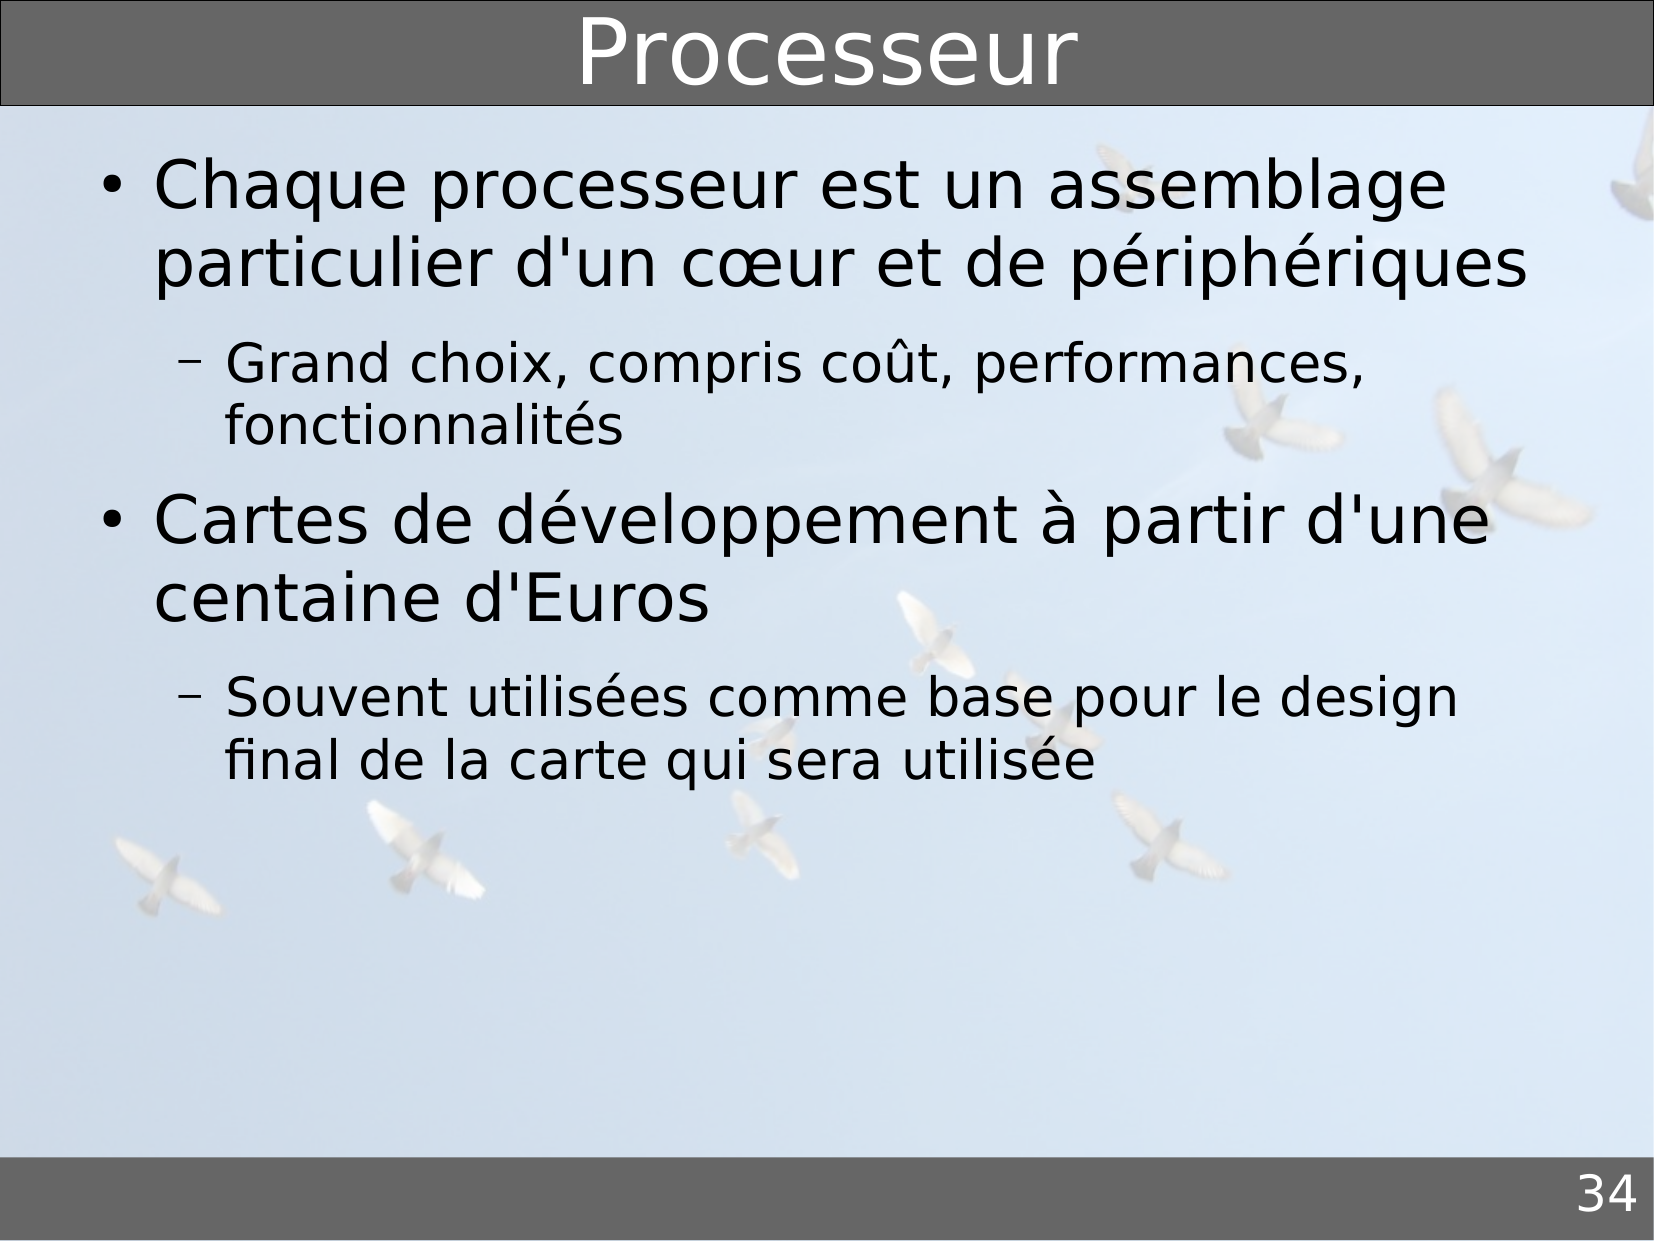

# Processeur
Chaque processeur est un assemblage particulier d'un cœur et de périphériques
Grand choix, compris coût, performances, fonctionnalités
Cartes de développement à partir d'une centaine d'Euros
Souvent utilisées comme base pour le design final de la carte qui sera utilisée